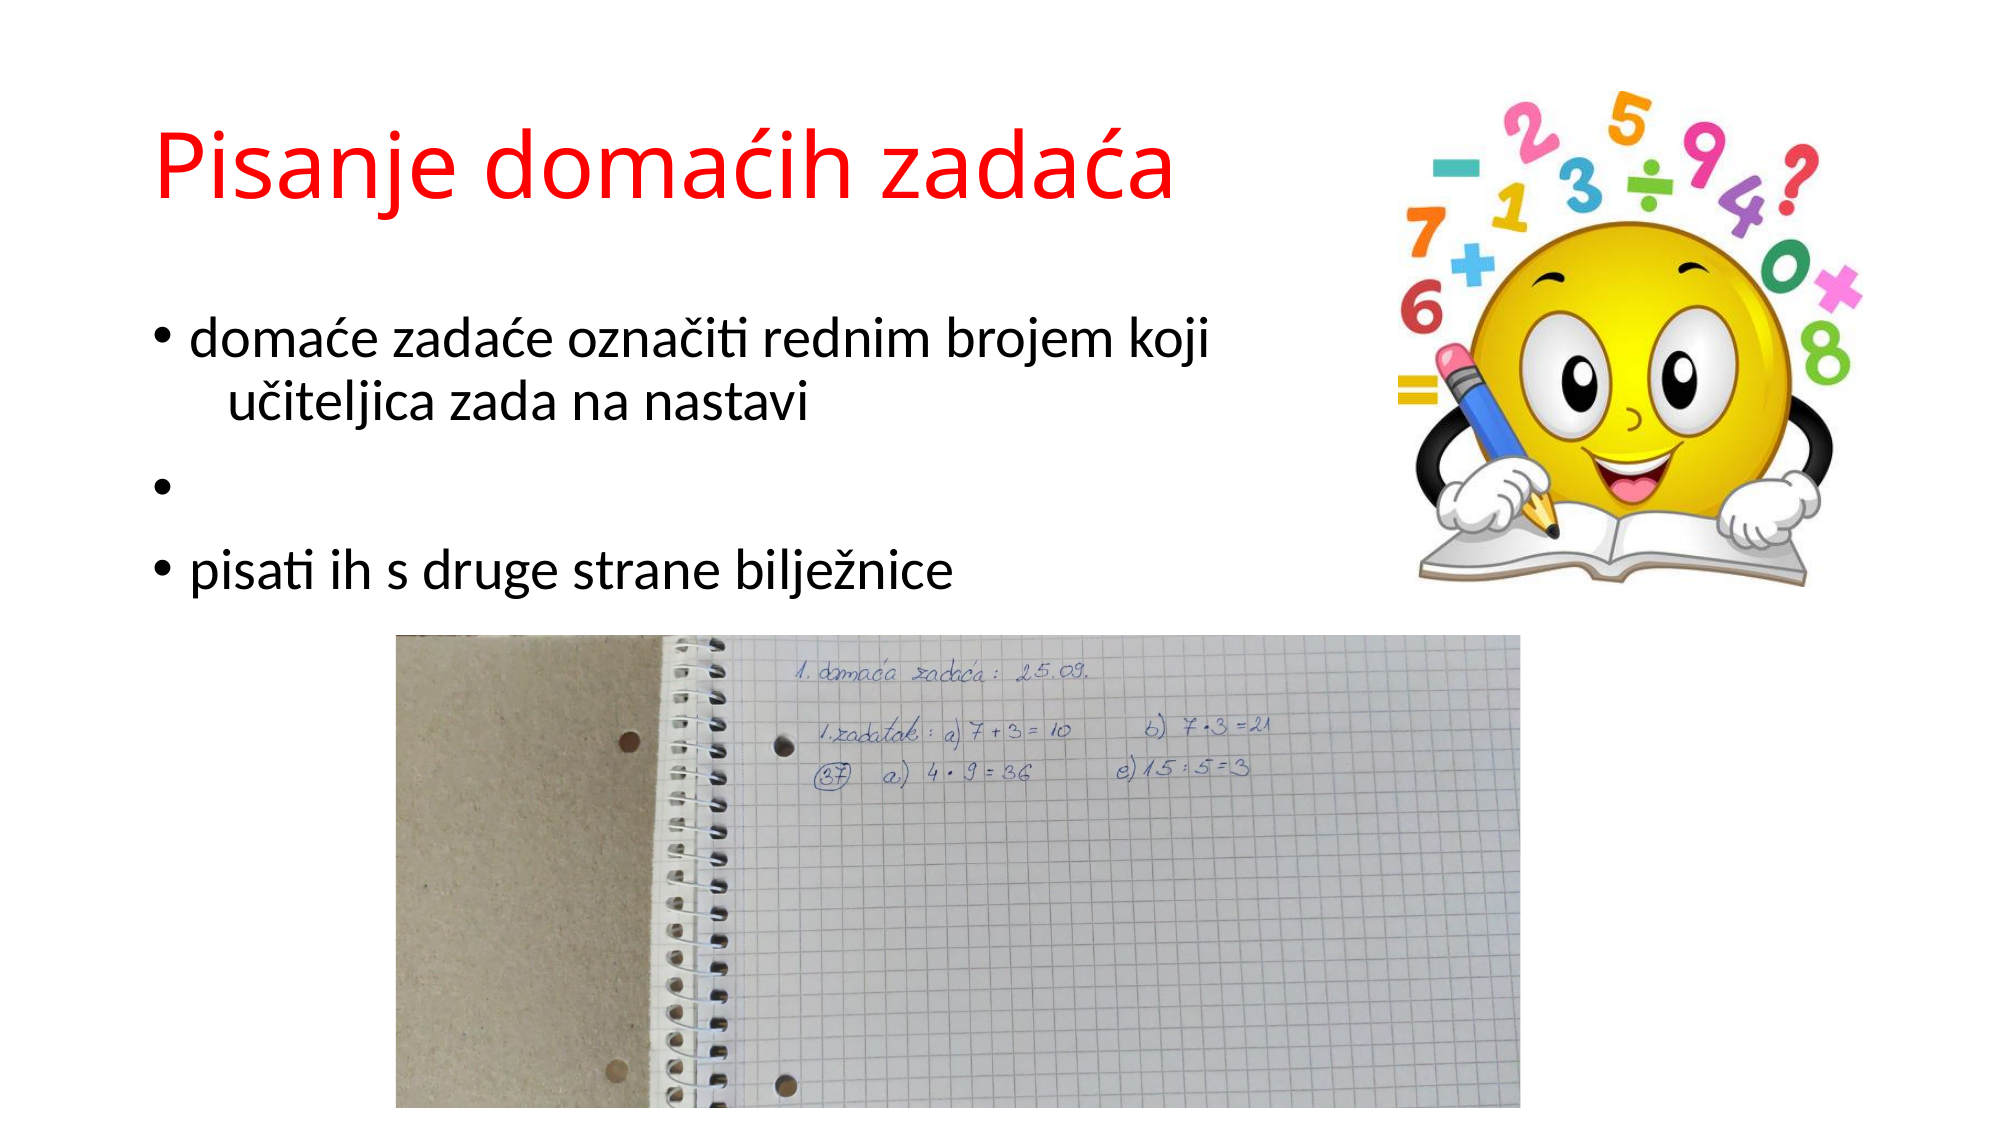

# Pisanje domaćih zadaća
domaće zadaće označiti rednim brojem koji
učiteljica zada na nastavi
pisati ih s druge strane bilježnice